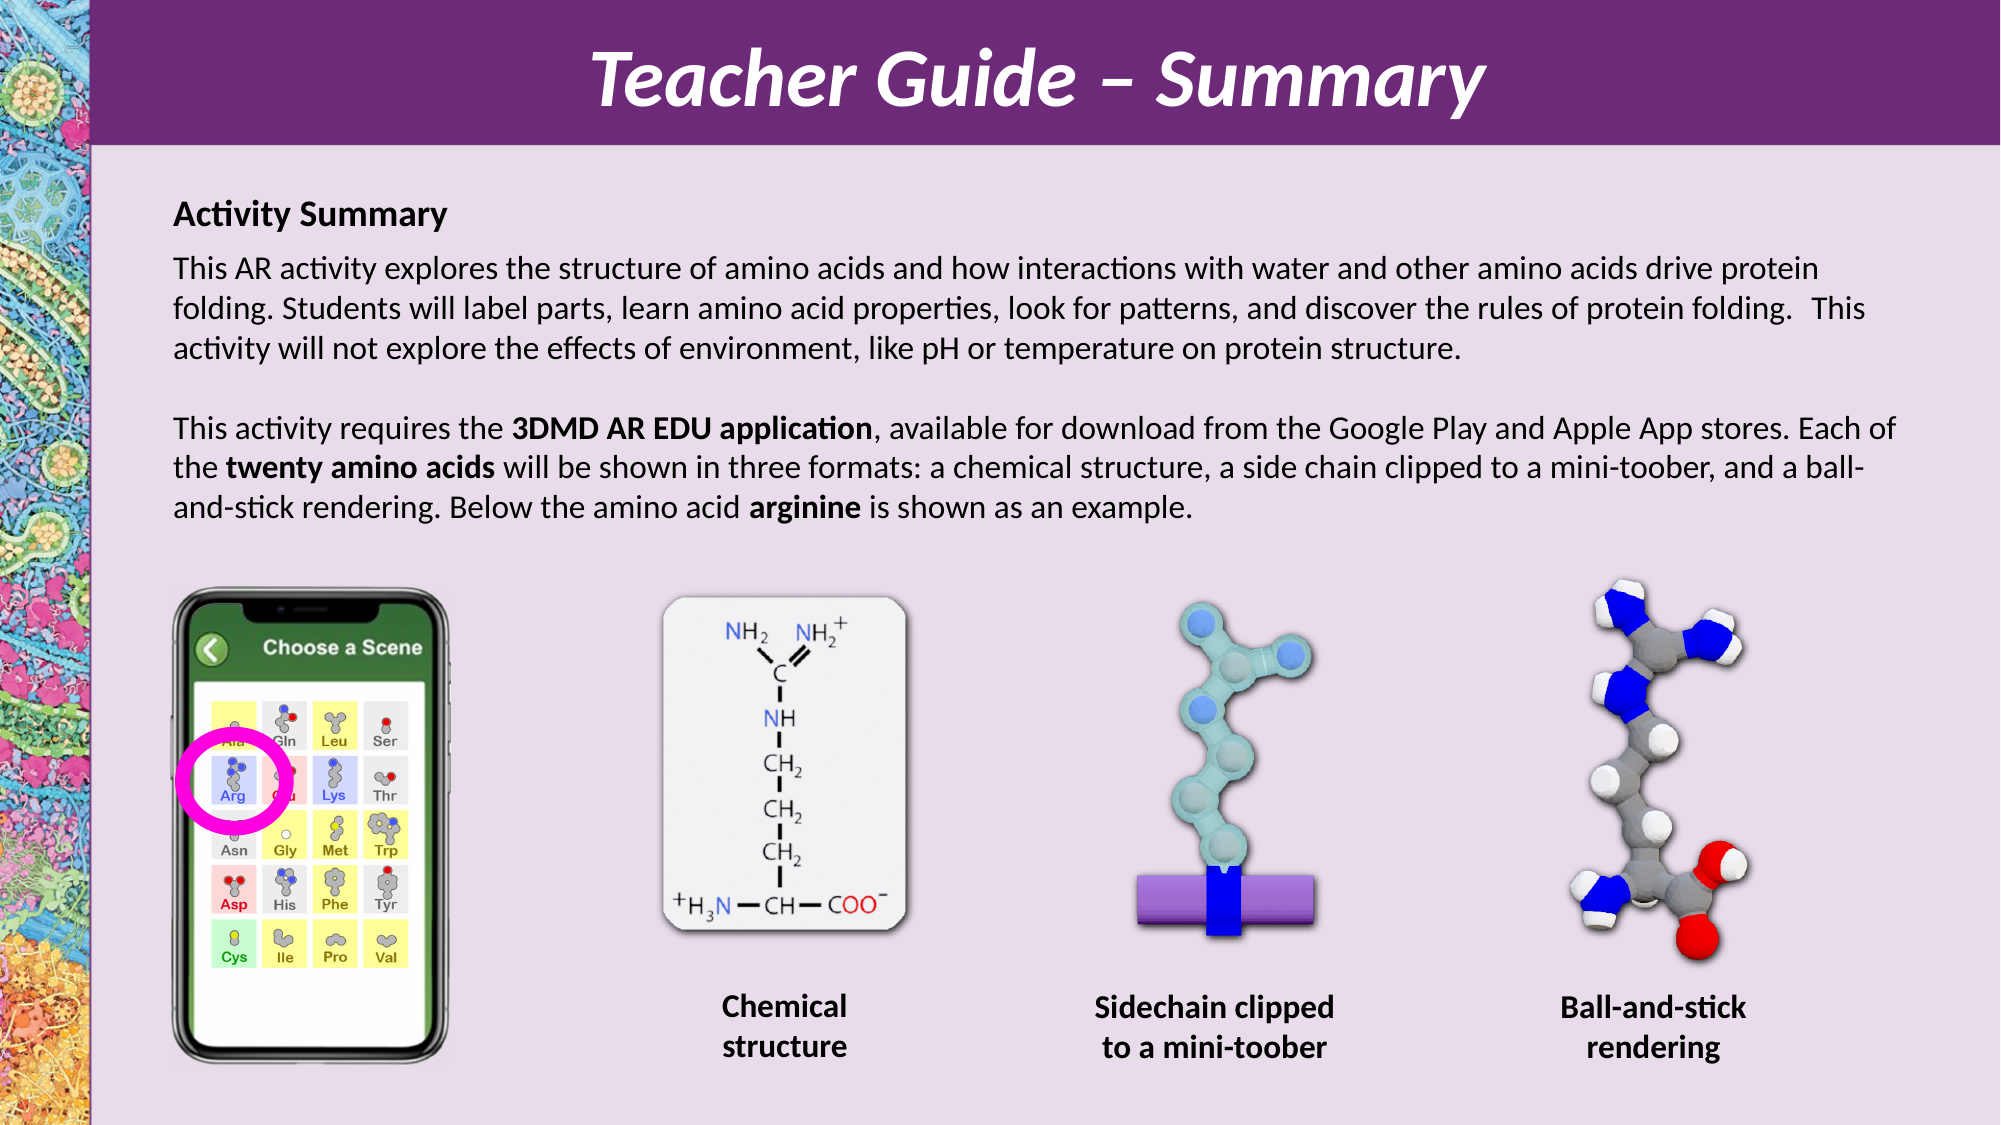

Teacher Guide – Summary
Activity Summary
This AR activity explores the structure of amino acids and how interactions with water and other amino acids drive protein folding. Students will label parts, learn amino acid properties, look for patterns, and discover the rules of protein folding.  This activity will not explore the effects of environment, like pH or temperature on protein structure.
This activity requires the 3DMD AR EDU application, available for download from the Google Play and Apple App stores. Each of the twenty amino acids will be shown in three formats: a chemical structure, a side chain clipped to a mini-toober, and a ball-and-stick rendering. Below the amino acid arginine is shown as an example.
Chemical
structure
Sidechain clipped to a mini-toober
Ball-and-stick
rendering